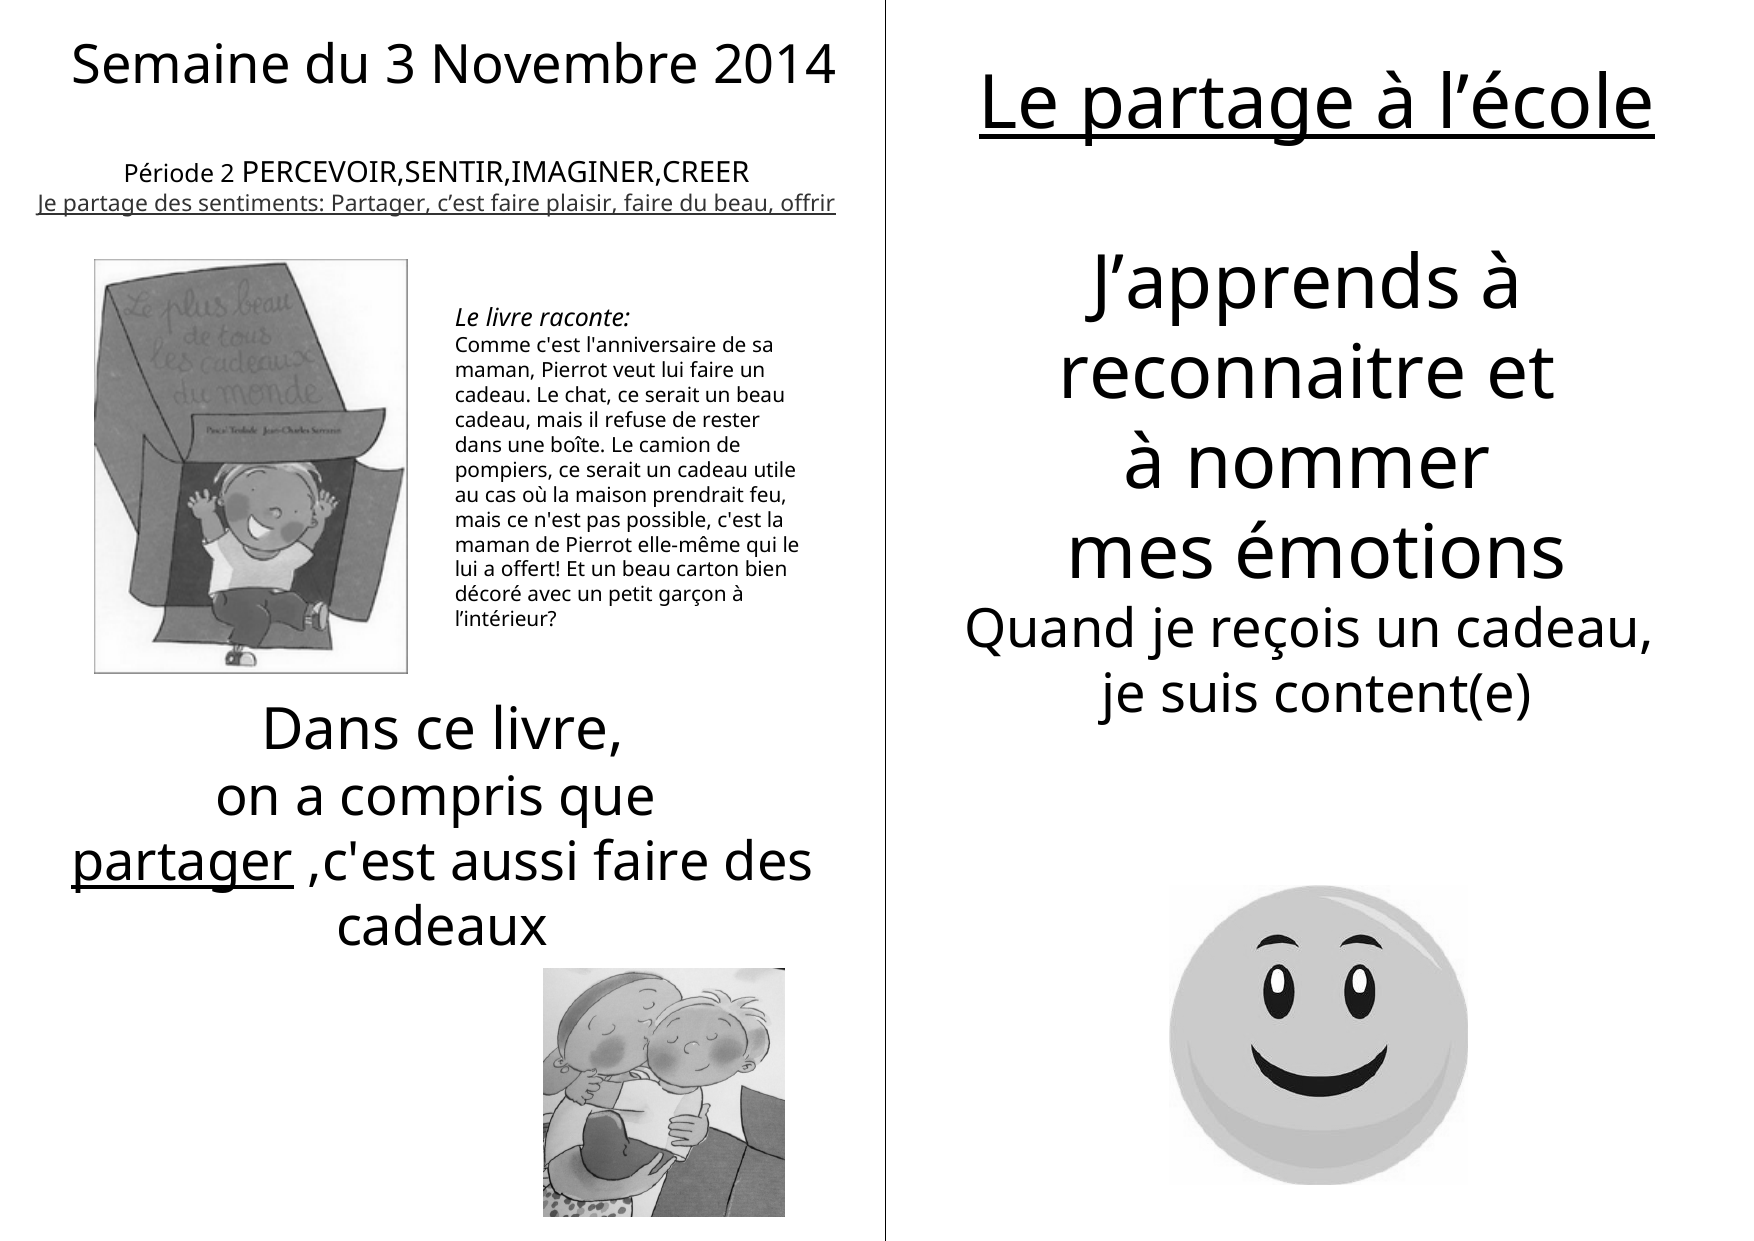

Semaine du 3 Novembre 2014
Le partage à l’école
J’apprends à
reconnaitre et
à nommer
mes émotions
Quand je reçois un cadeau,
je suis content(e)
Période 2 PERCEVOIR,SENTIR,IMAGINER,CREER
Je partage des sentiments: Partager, c’est faire plaisir, faire du beau, offrir
Le livre raconte:
Comme c'est l'anniversaire de sa maman, Pierrot veut lui faire un cadeau. Le chat, ce serait un beau cadeau, mais il refuse de rester dans une boîte. Le camion de pompiers, ce serait un cadeau utile au cas où la maison prendrait feu, mais ce n'est pas possible, c'est la maman de Pierrot elle-même qui le lui a offert! Et un beau carton bien décoré avec un petit garçon à l’intérieur?
Dans ce livre,
on a compris que
partager ,c'est aussi faire des cadeaux